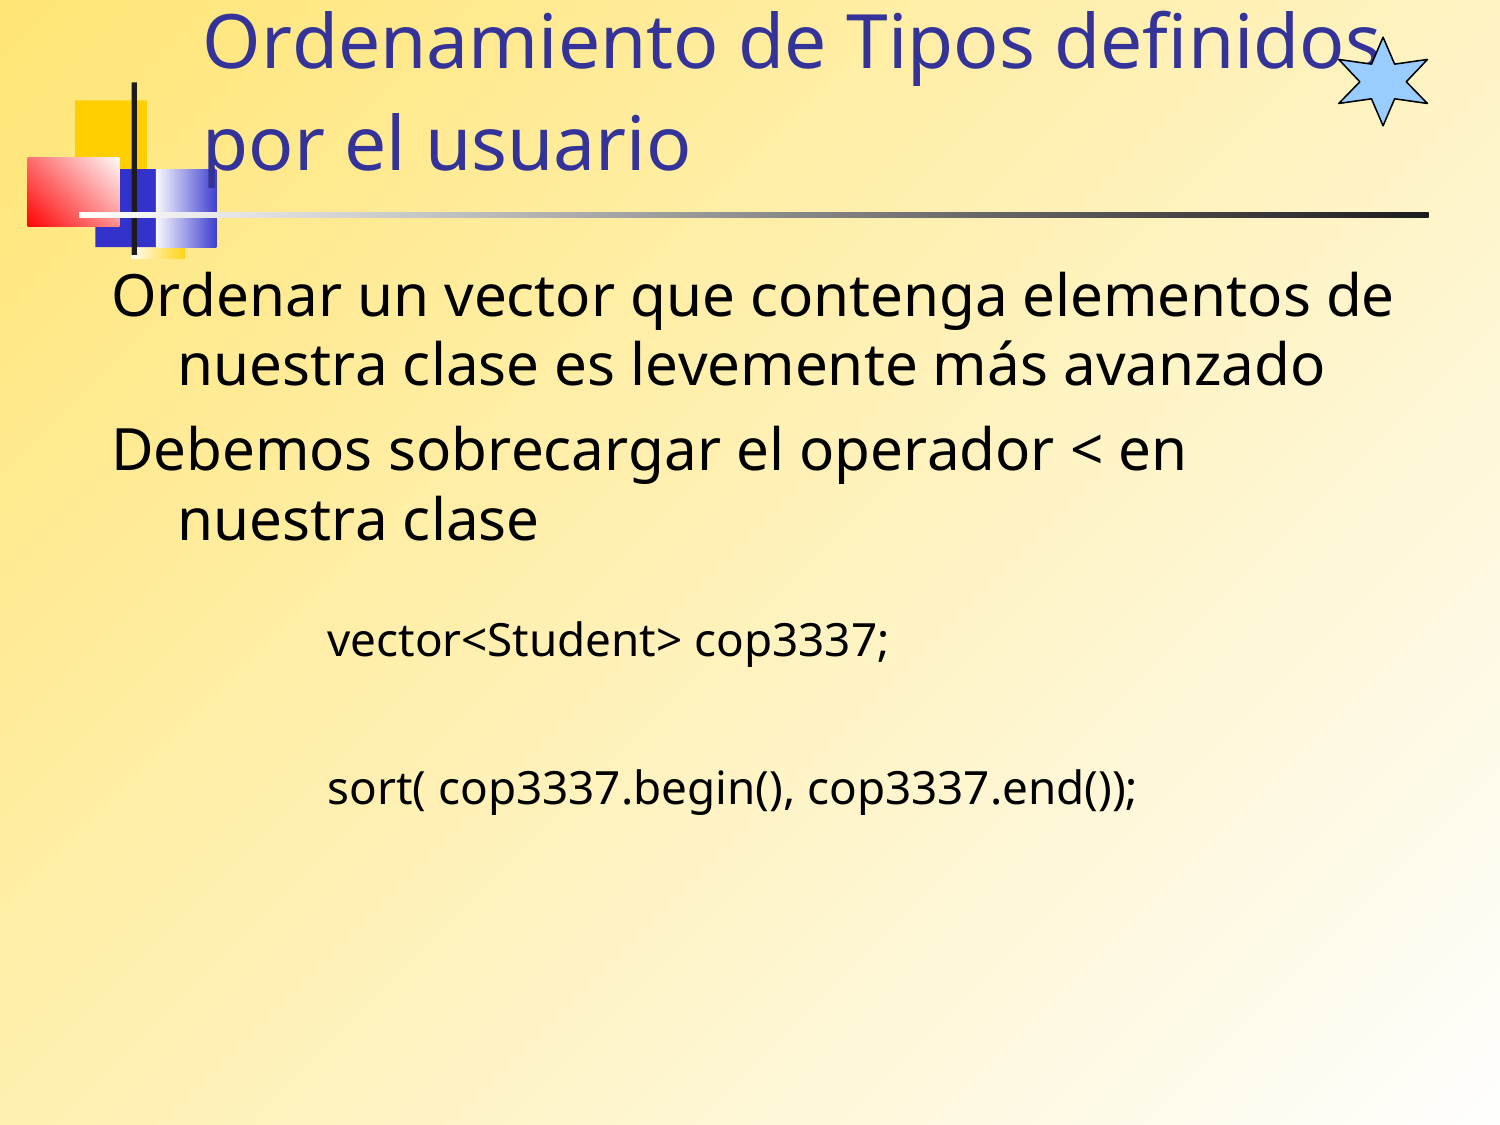

# Ordenamiento de Tipos definidos por el usuario
Ordenar un vector que contenga elementos de nuestra clase es levemente más avanzado
Debemos sobrecargar el operador < en nuestra clase
vector<Student> cop3337;
sort( cop3337.begin(), cop3337.end());